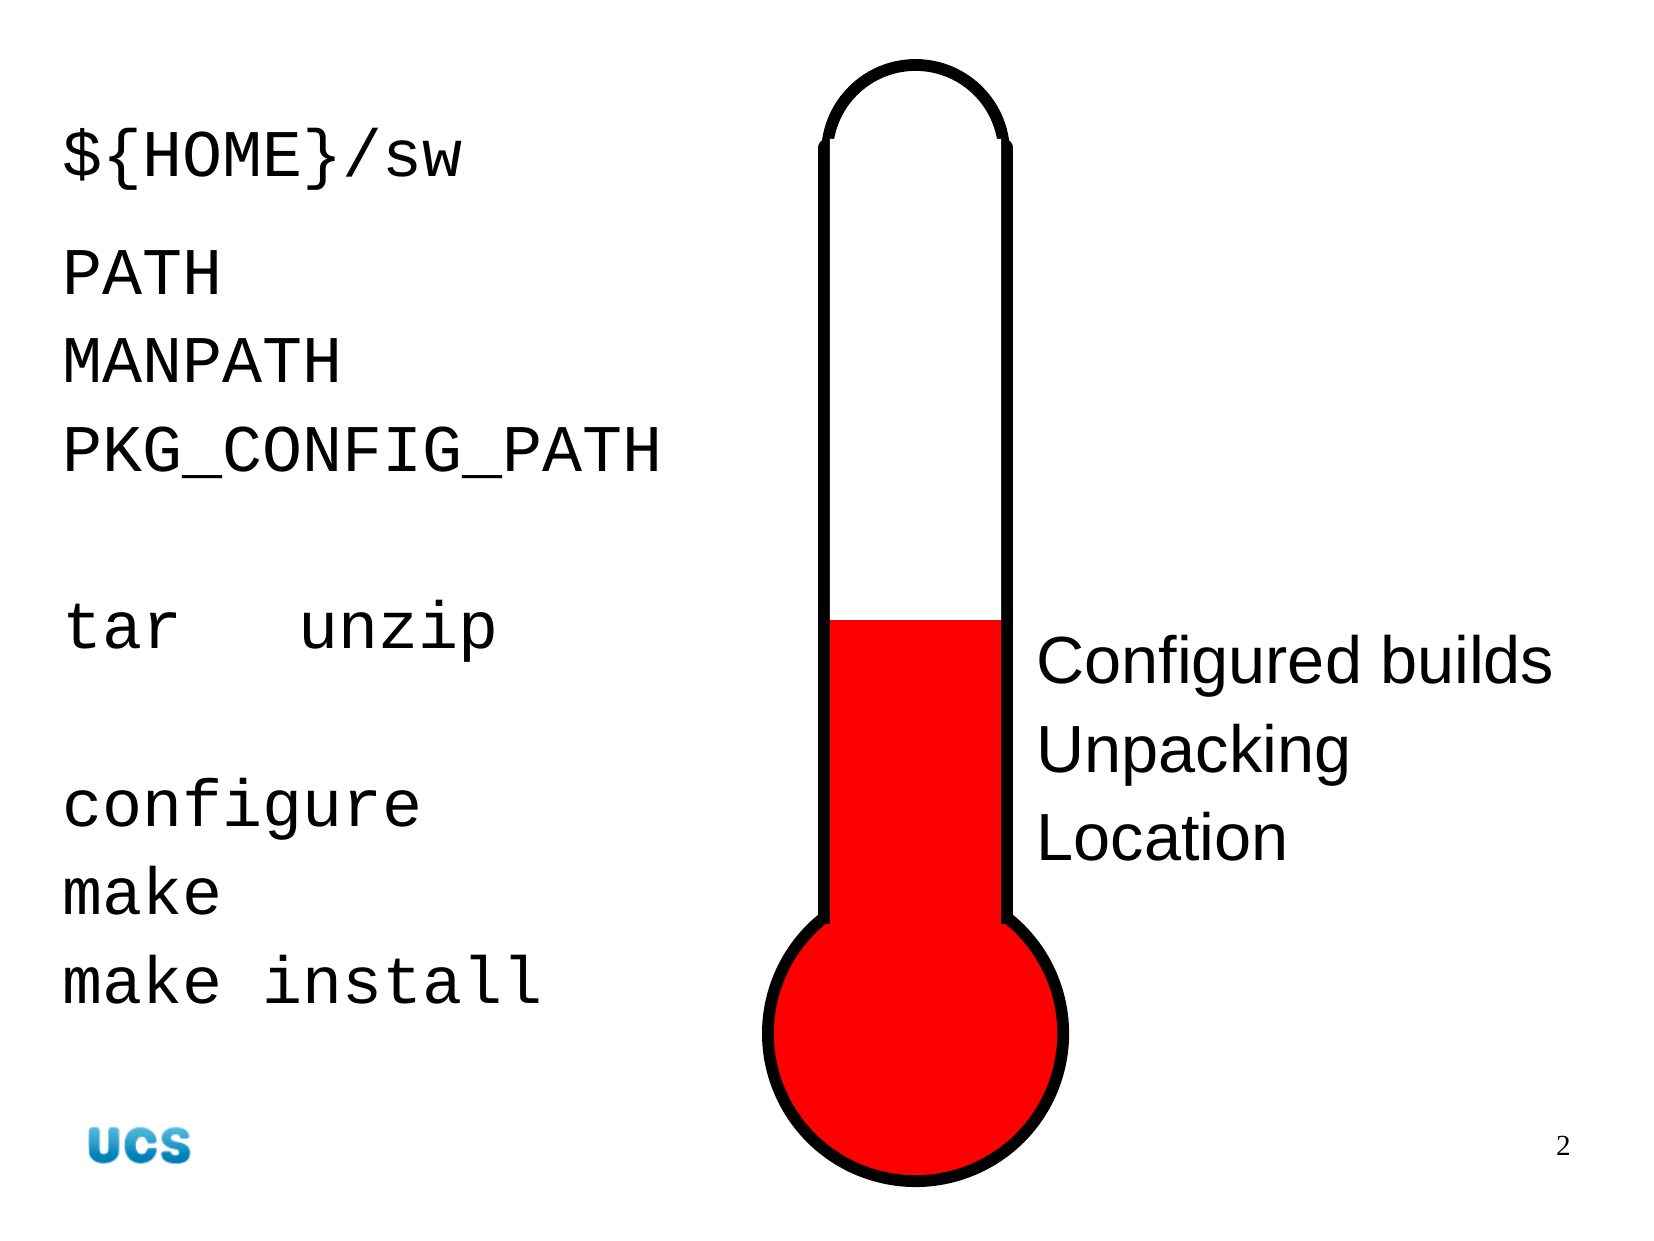

${HOME}/sw
PATH
MANPATH
PKG_CONFIG_PATH
tar
unzip
Configured builds
Unpacking
configure
Location
make
make install
2